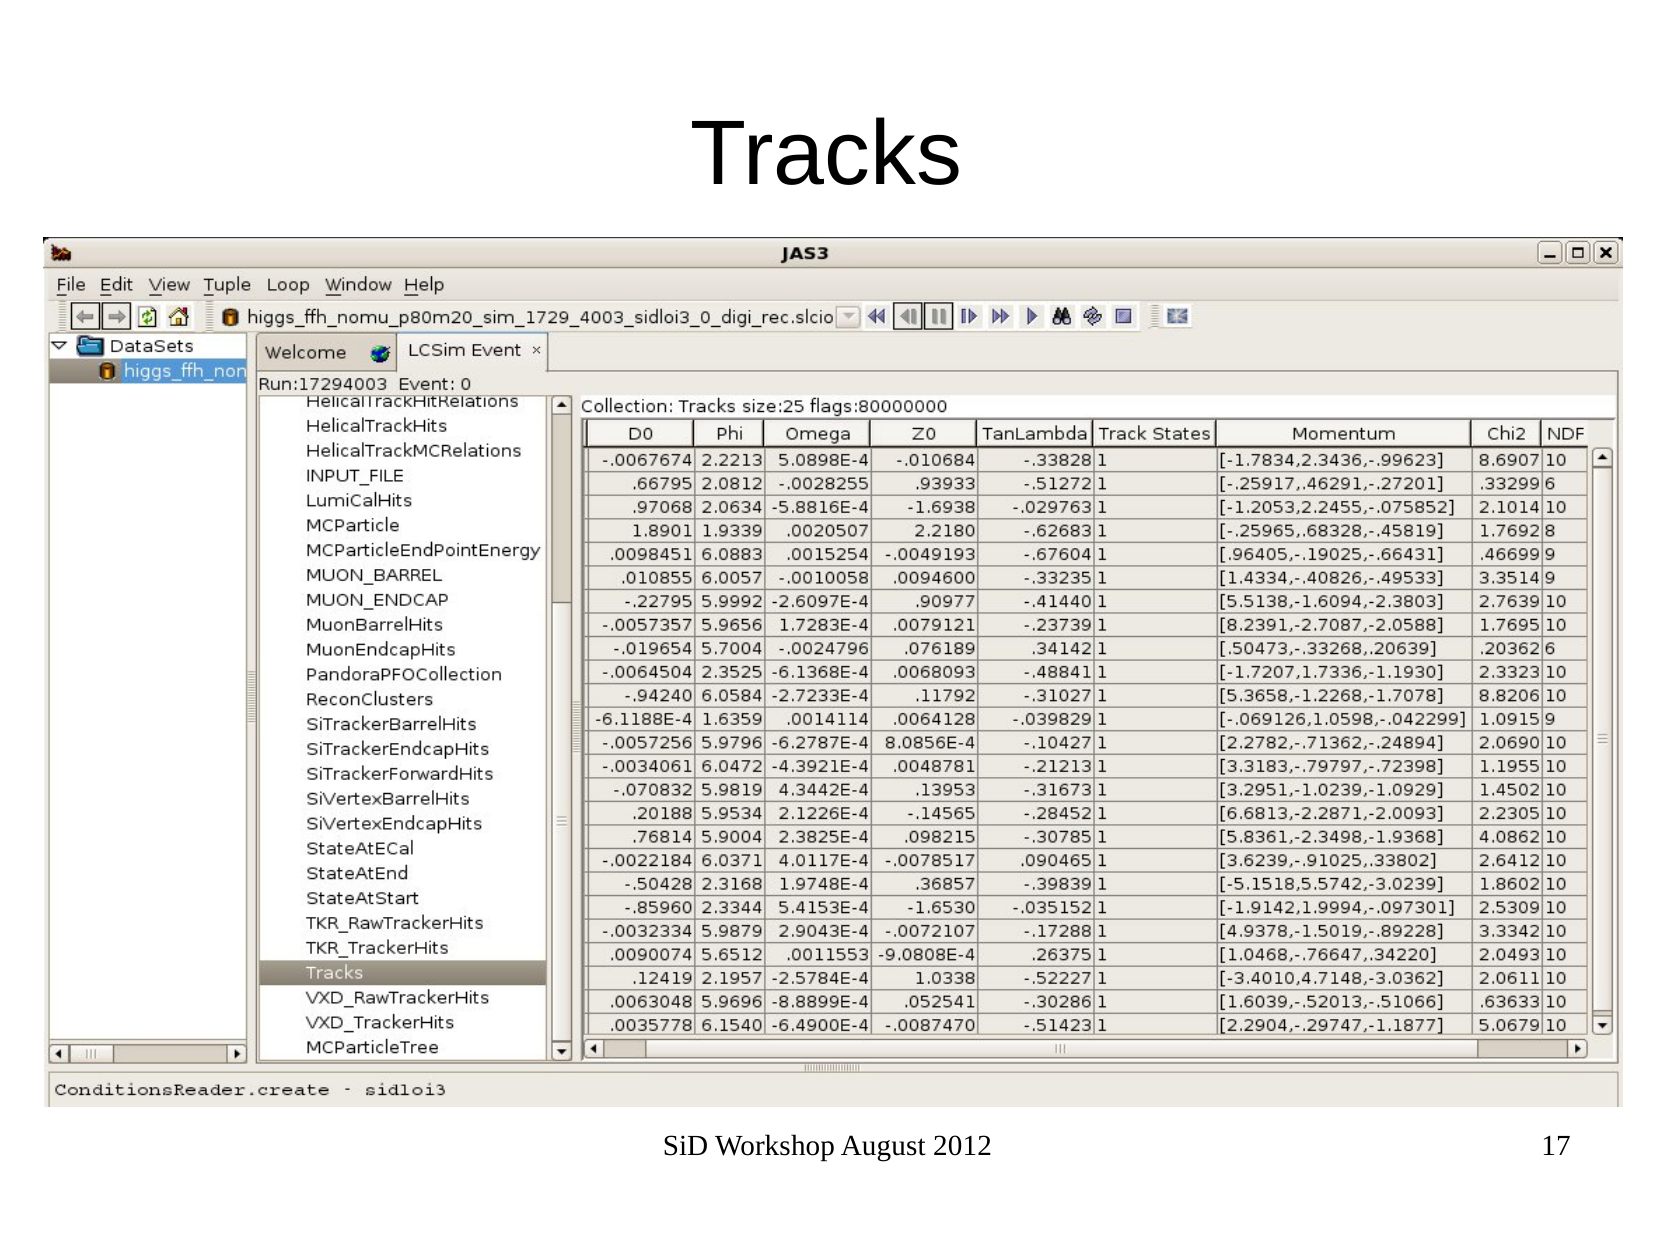

# Tracks
SiD Workshop August 2012
17